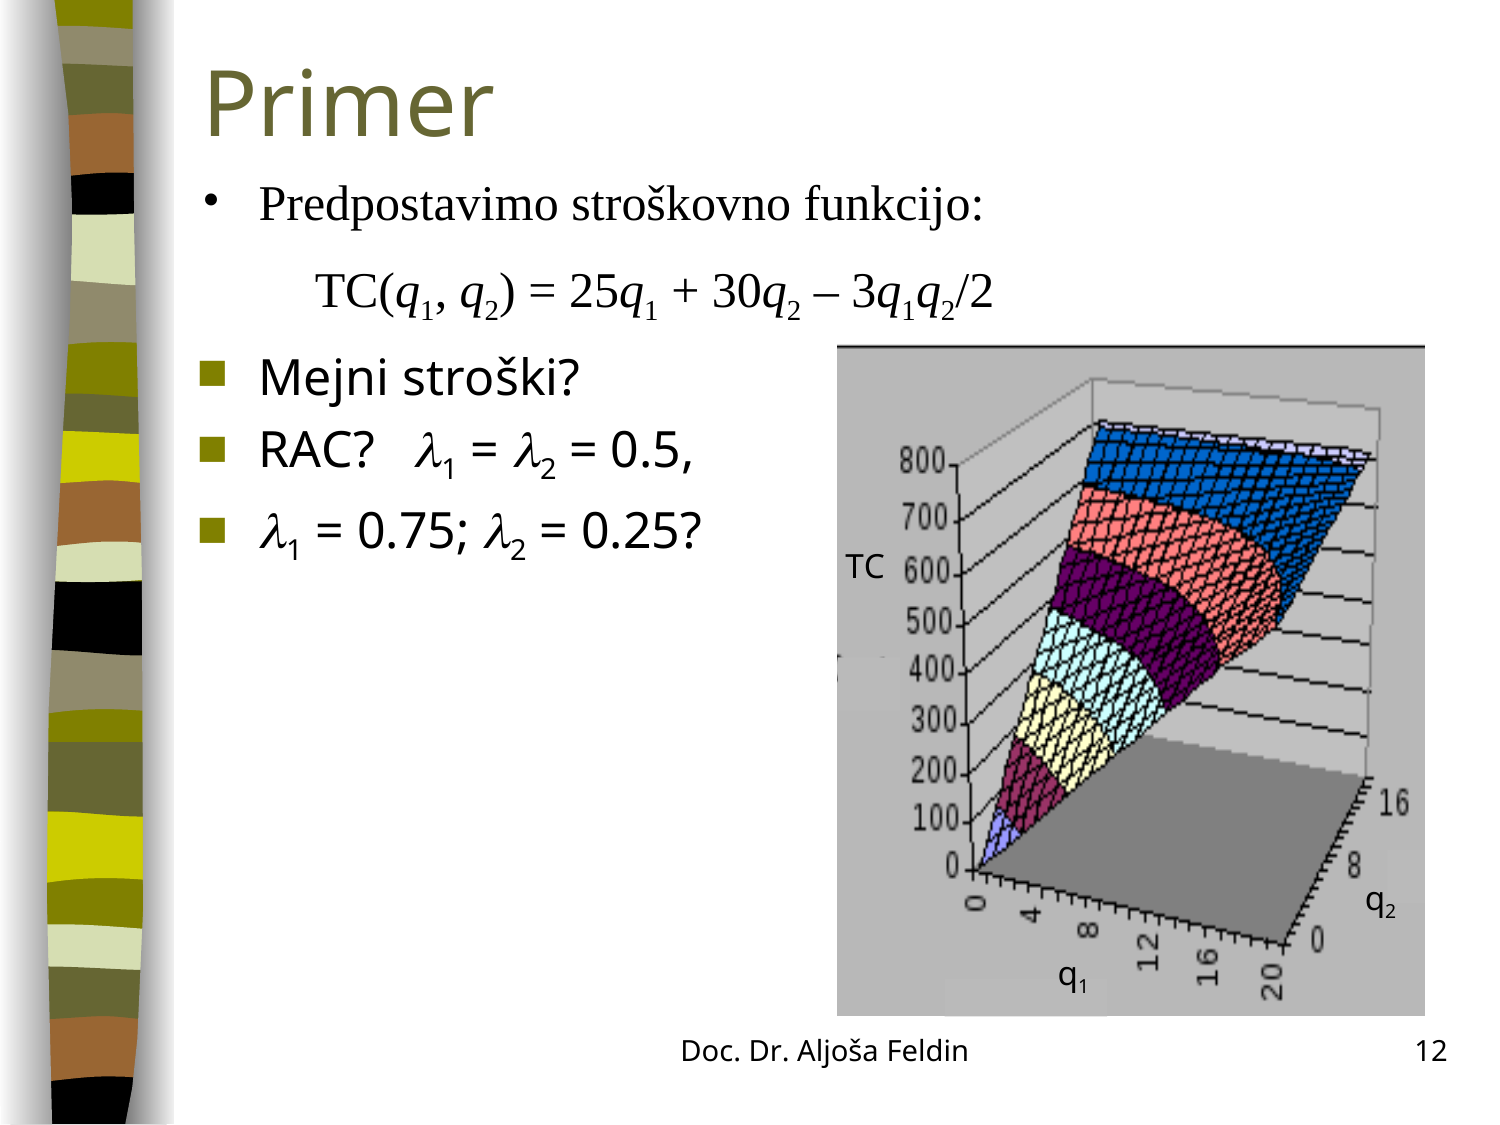

# Primer
Predpostavimo stroškovno funkcijo:
TC(q1, q2) = 25q1 + 30q2 – 3q1q2/2
Mejni stroški?
RAC? 1 = 2 = 0.5,
1 = 0.75; 2 = 0.25?
TC
q2
q1
Doc. Dr. Aljoša Feldin